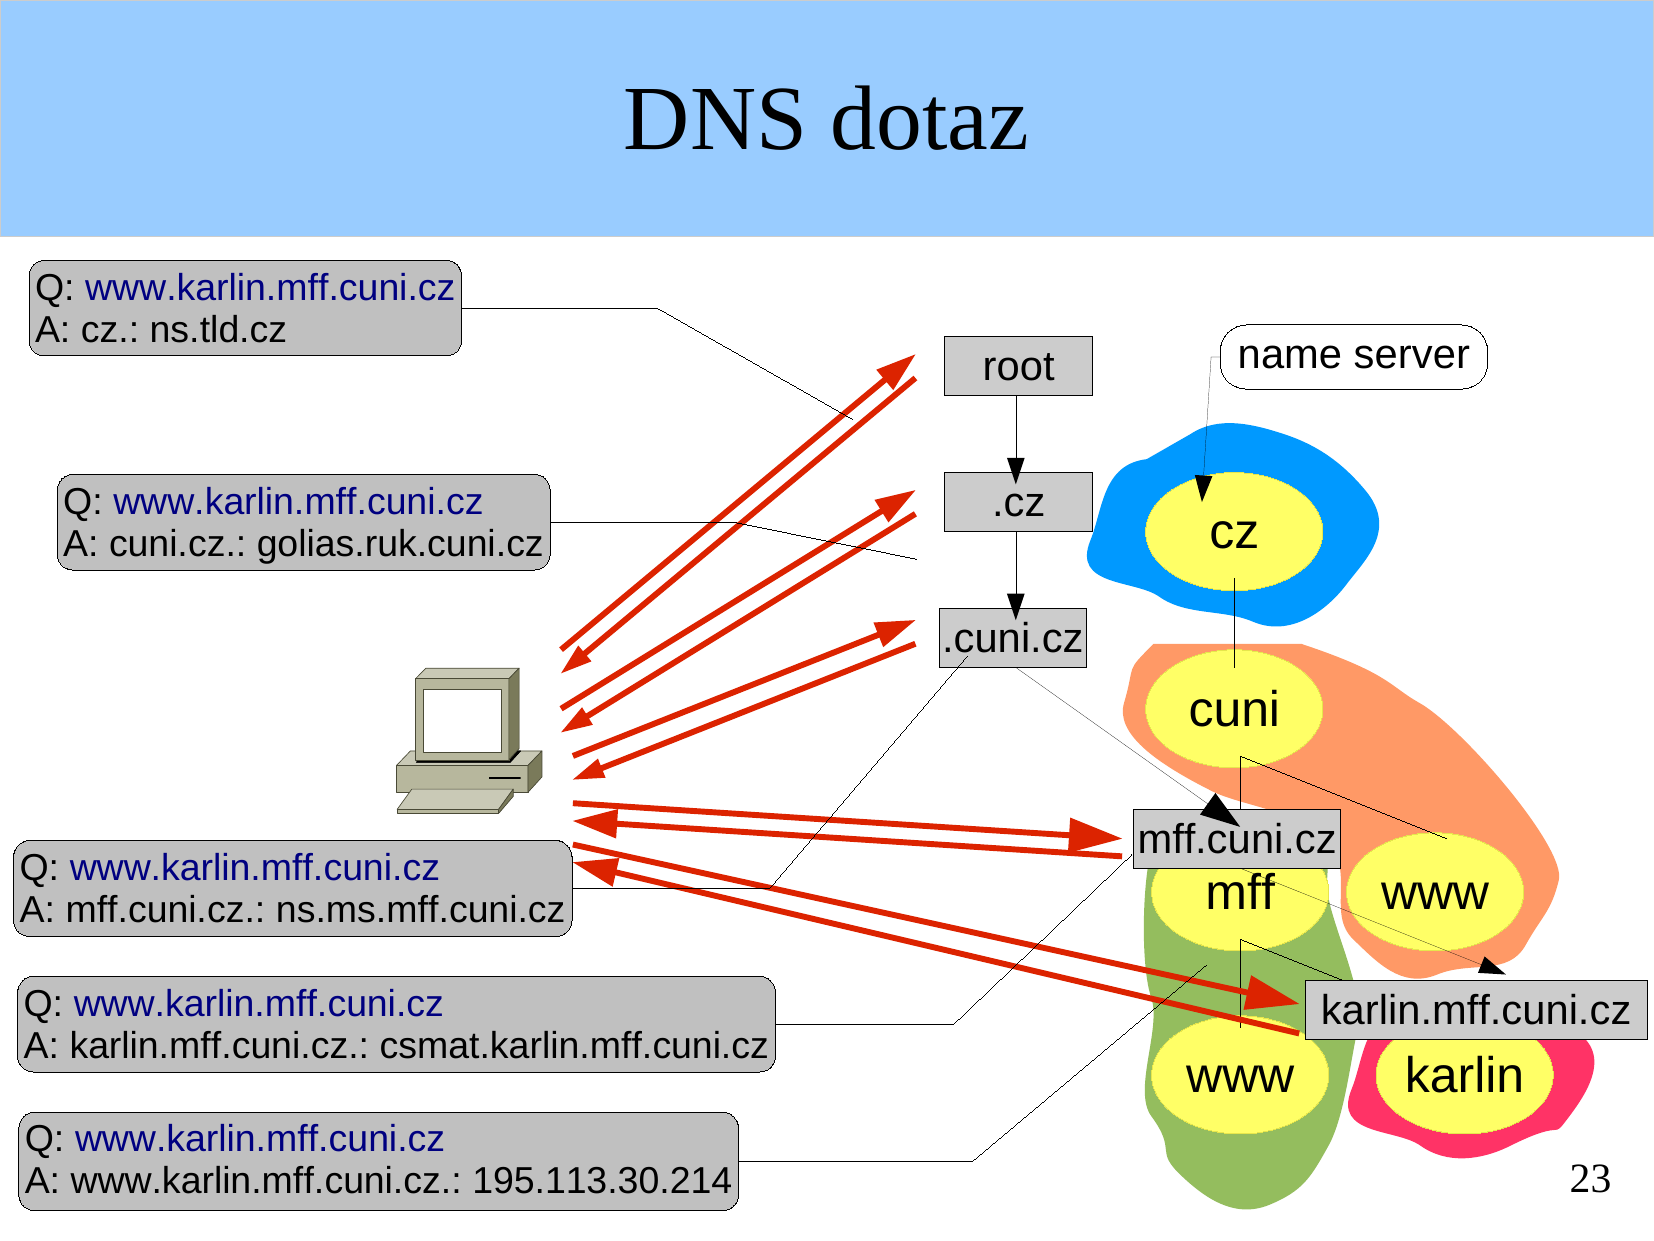

# DNS dotaz
root
.cz
cz
.cuni.cz
cuni
mff.cuni.cz
mff
www
karlin.mff.cuni.cz
gh
www
karlin